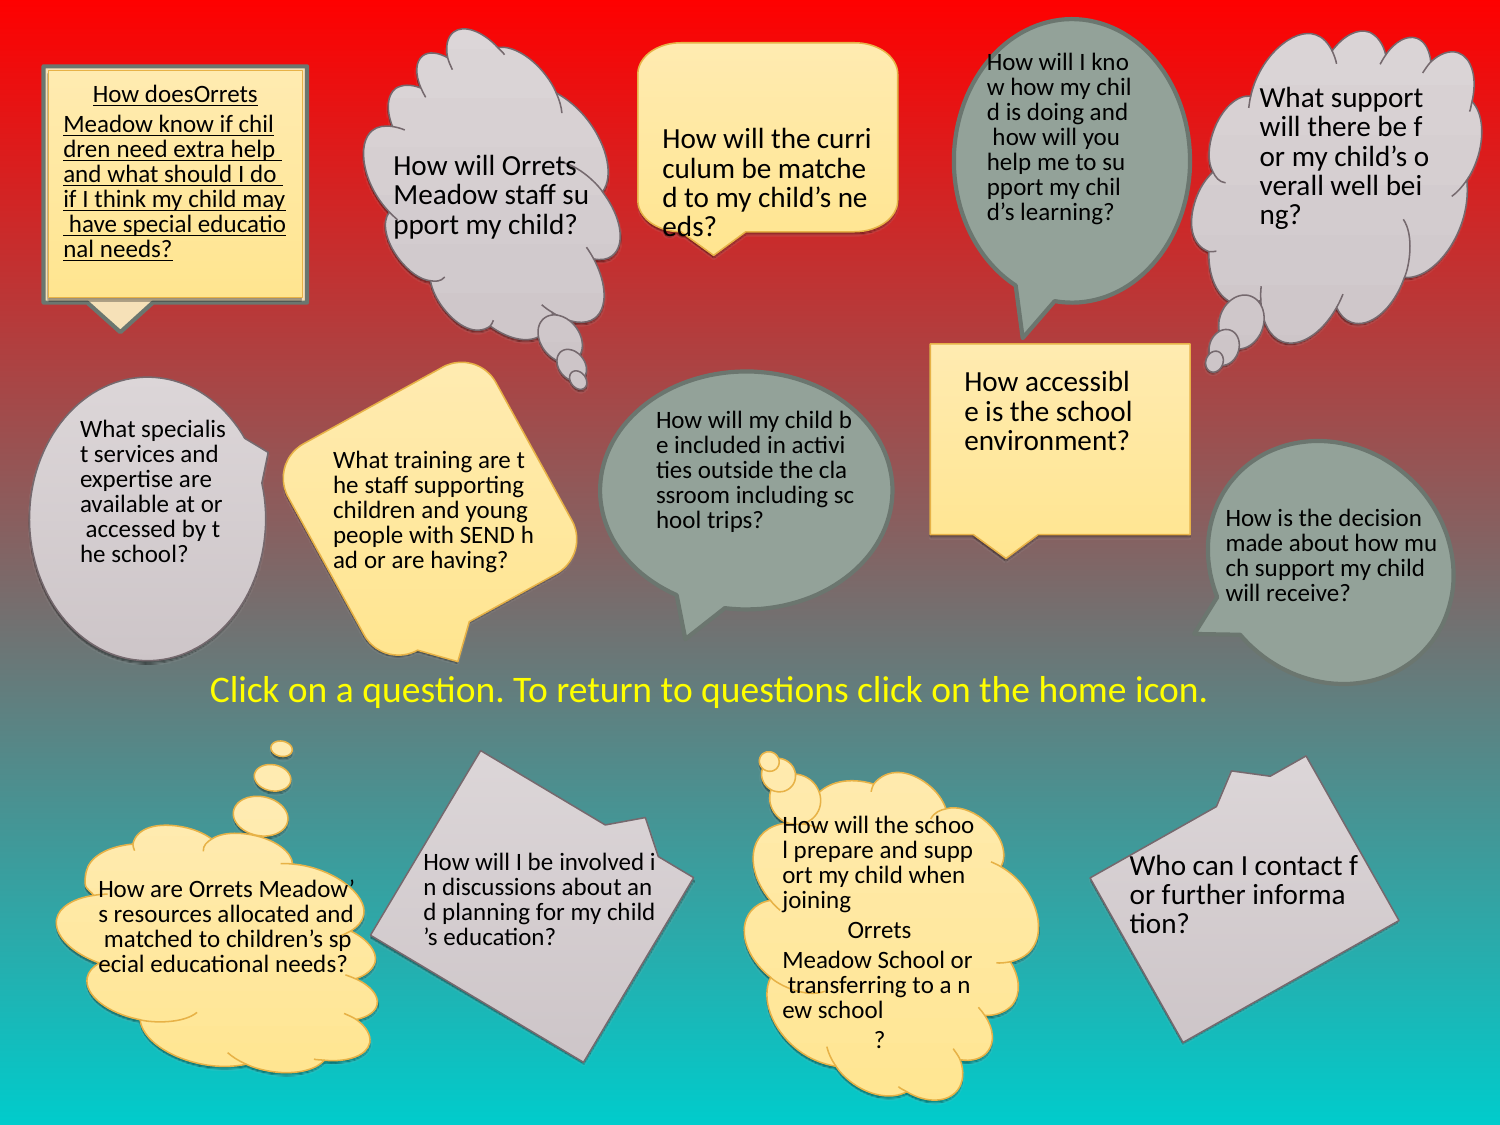

How will I know how my child is doing and how will you help me to support my child’s learning?
How will the curriculum be matched to my child’s needs?
How doesOrretsMeadow know if children need extra help and what should I do if I think my child may have special educational needs?
What support will there be for my child’s overall well being?
How will Orrets Meadow staff support my child?
How accessible is the school environment?
How will my child be included in activities outside the classroom including school trips?
What specialist services and expertise are available at or accessed by the school?
What training are the staff supporting children and young people with SEND had or are having?
How is the decision made about how much support my child will receive?
Click on a question. To return to questions click on the home icon.
How will the school prepare and support my child when joiningOrretsMeadow School or transferring to a new school?
How will I be involved in discussions about and planning for my child’s education?
Who can I contact for further information?
How are Orrets Meadow’s resources allocated and matched to children’s special educational needs?